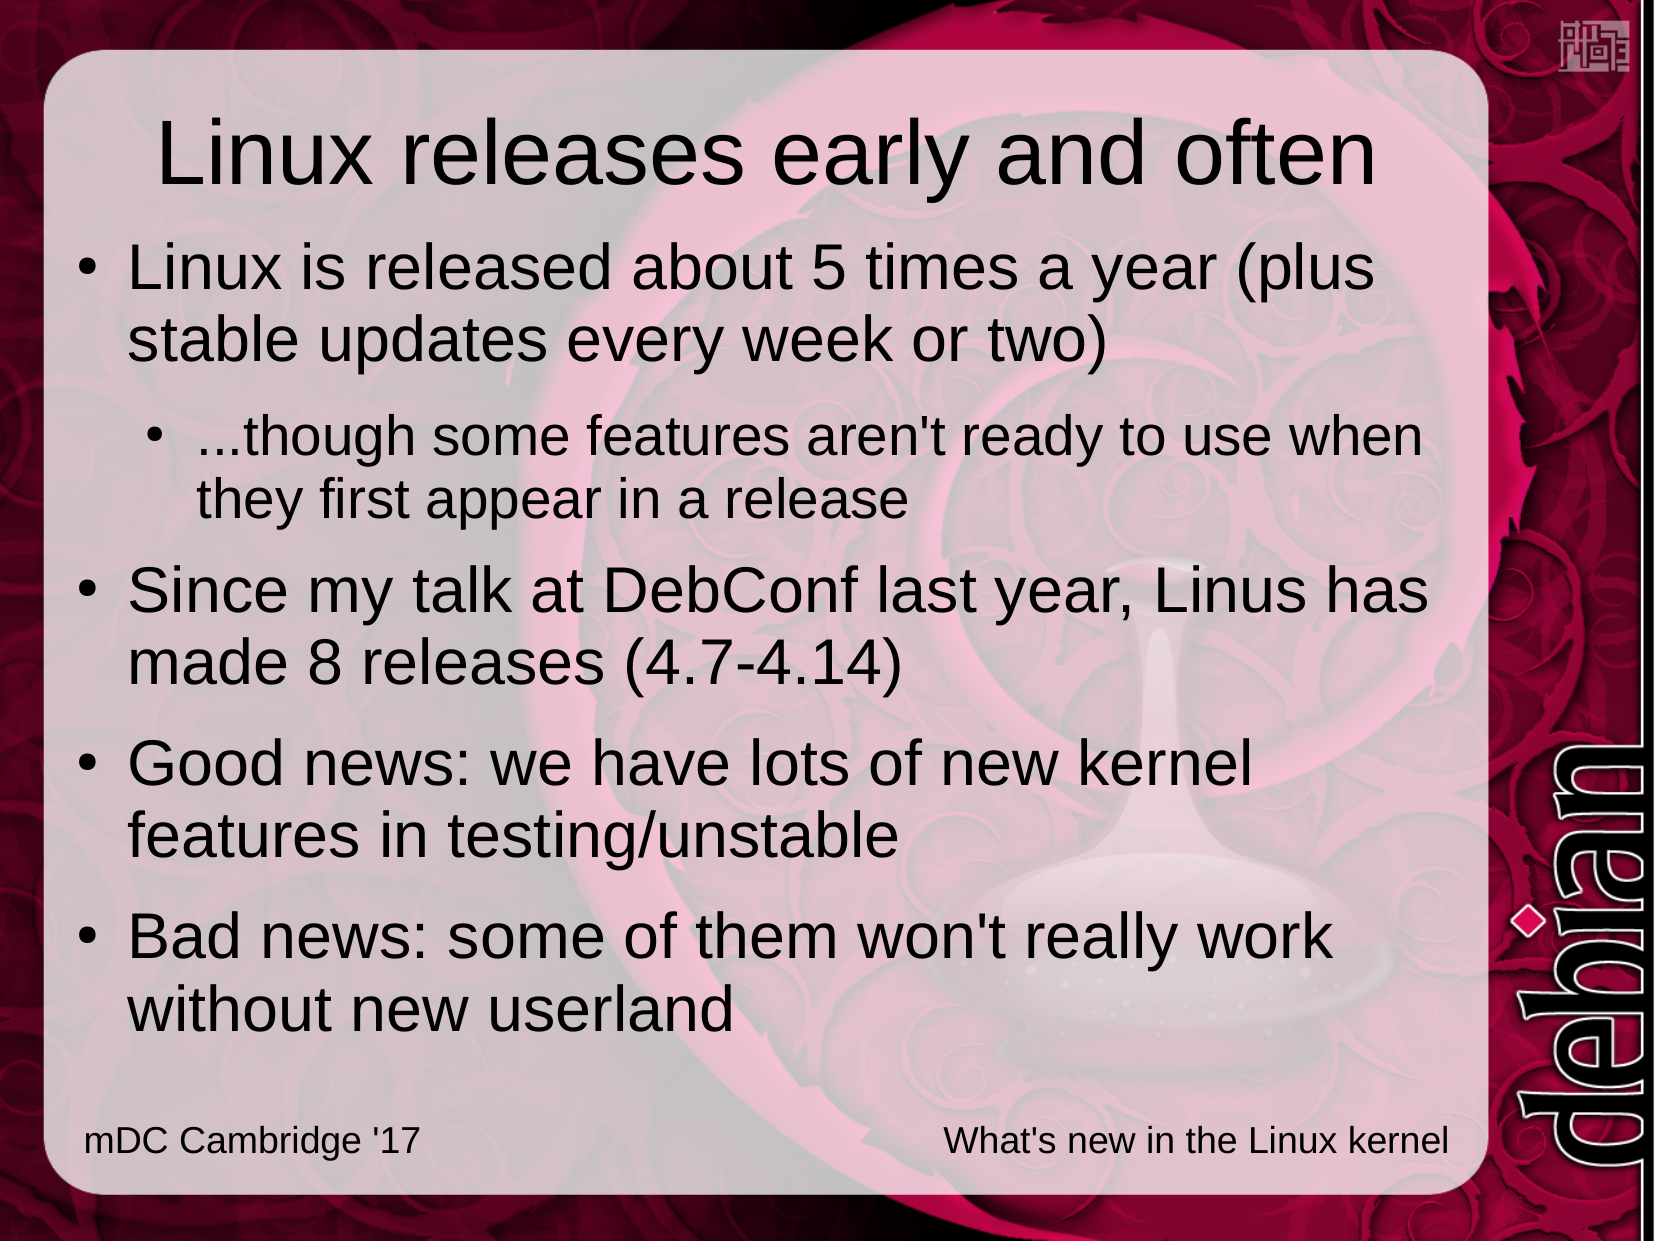

# Linux releases early and often
Linux is released about 5 times a year (plus stable updates every week or two)
...though some features aren't ready to use when they first appear in a release
Since my talk at DebConf last year, Linus has made 8 releases (4.7-4.14)
Good news: we have lots of new kernel features in testing/unstable
Bad news: some of them won't really work without new userland